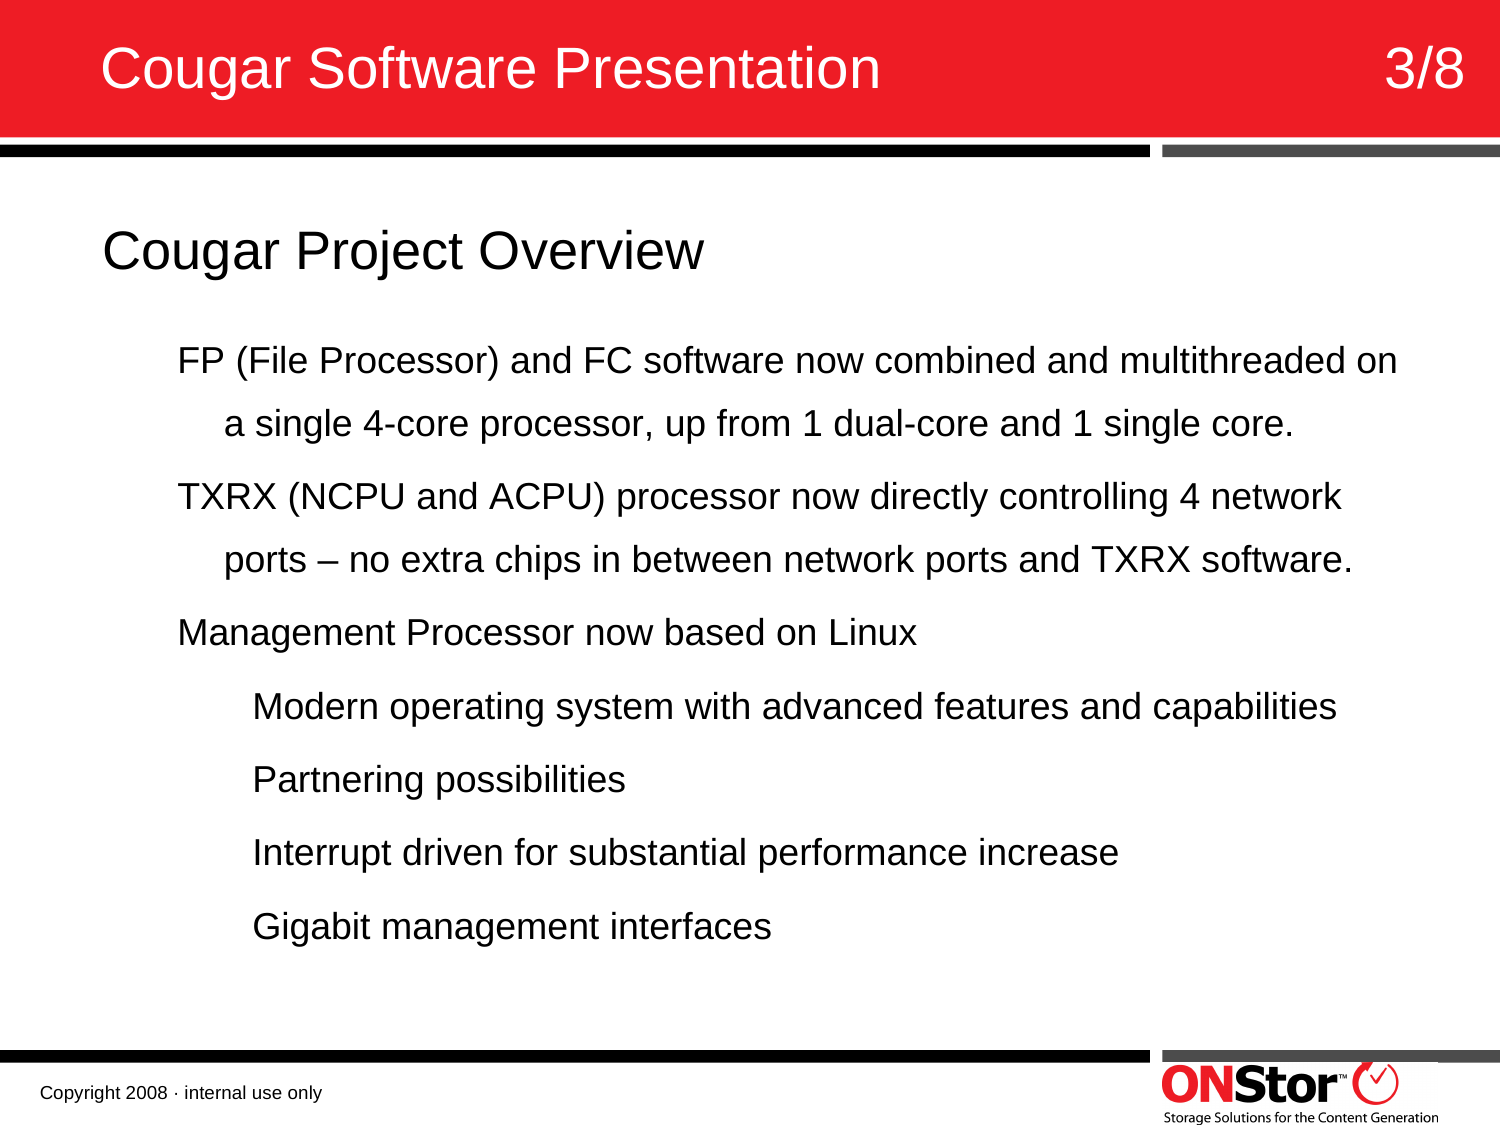

# Cougar Software Presentation 3/8
Cougar Project Overview
FP (File Processor) and FC software now combined and multithreaded on a single 4-core processor, up from 1 dual-core and 1 single core.
TXRX (NCPU and ACPU) processor now directly controlling 4 network ports – no extra chips in between network ports and TXRX software.
Management Processor now based on Linux
Modern operating system with advanced features and capabilities
Partnering possibilities
Interrupt driven for substantial performance increase
Gigabit management interfaces